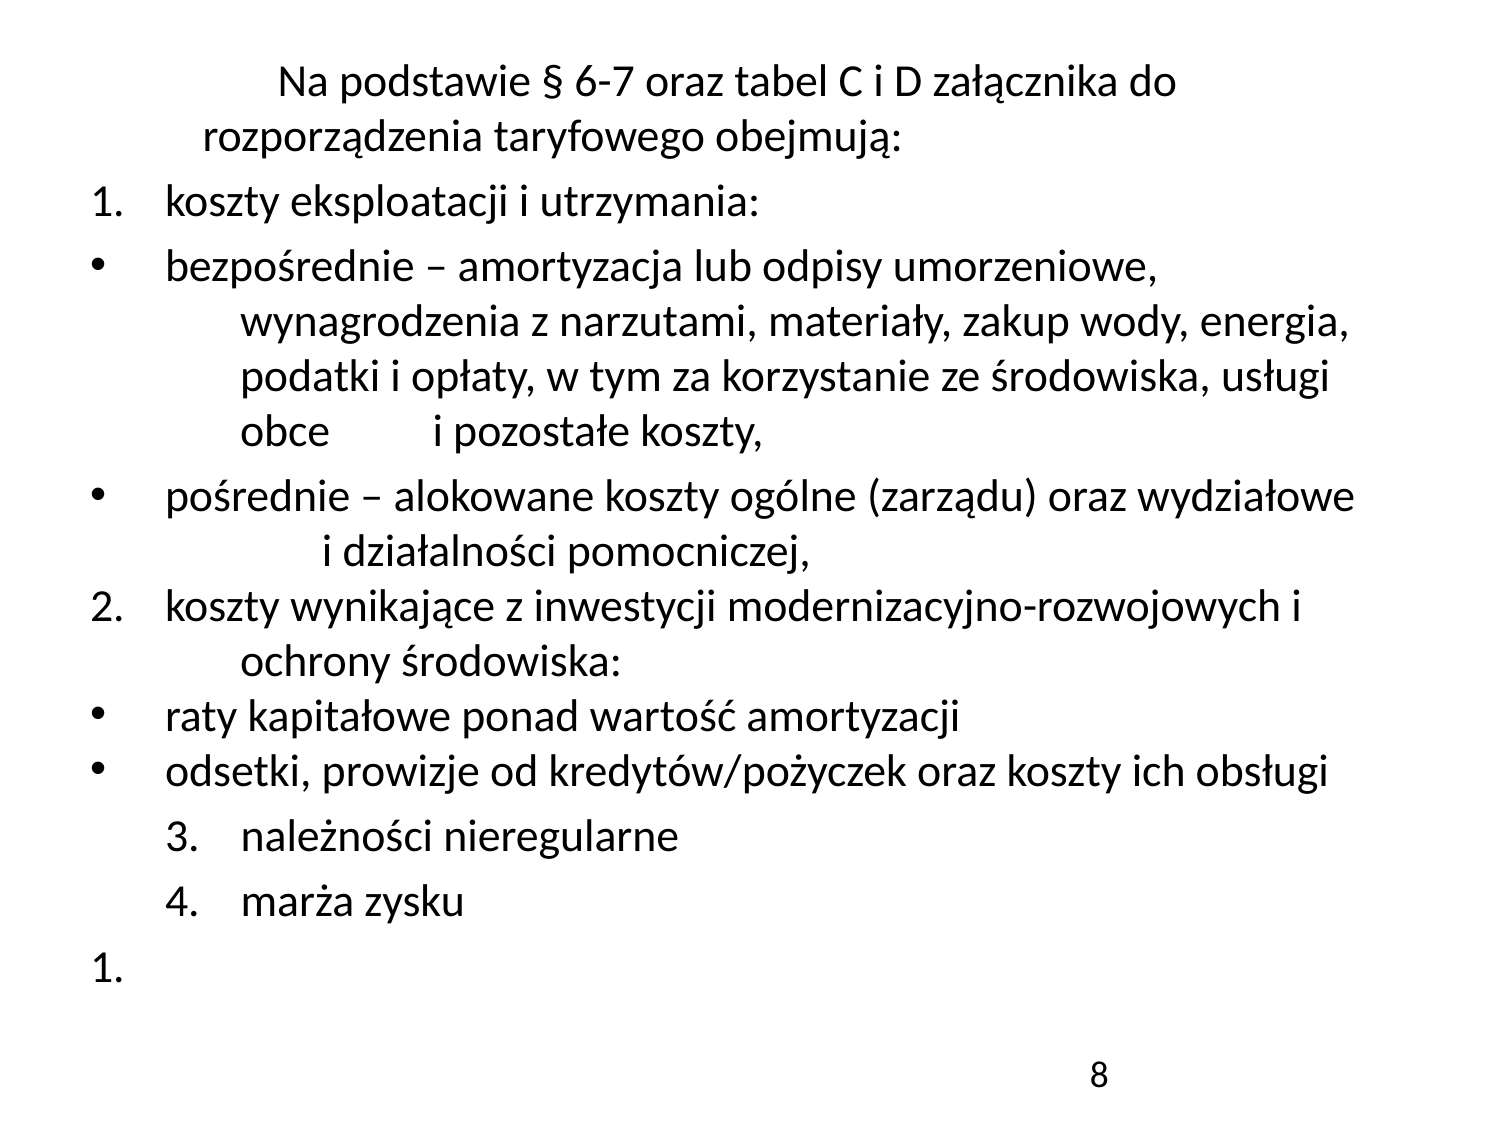

#
	Na podstawie § 6-7 oraz tabel C i D załącznika do rozporządzenia taryfowego obejmują:
koszty eksploatacji i utrzymania:
bezpośrednie – amortyzacja lub odpisy umorzeniowe, wynagrodzenia z narzutami, materiały, zakup wody, energia, podatki i opłaty, w tym za korzystanie ze środowiska, usługi obce i pozostałe koszty,
pośrednie – alokowane koszty ogólne (zarządu) oraz wydziałowe i działalności pomocniczej,
koszty wynikające z inwestycji modernizacyjno-rozwojowych i ochrony środowiska:
raty kapitałowe ponad wartość amortyzacji
odsetki, prowizje od kredytów/pożyczek oraz koszty ich obsługi
3. należności nieregularne
4. marża zysku